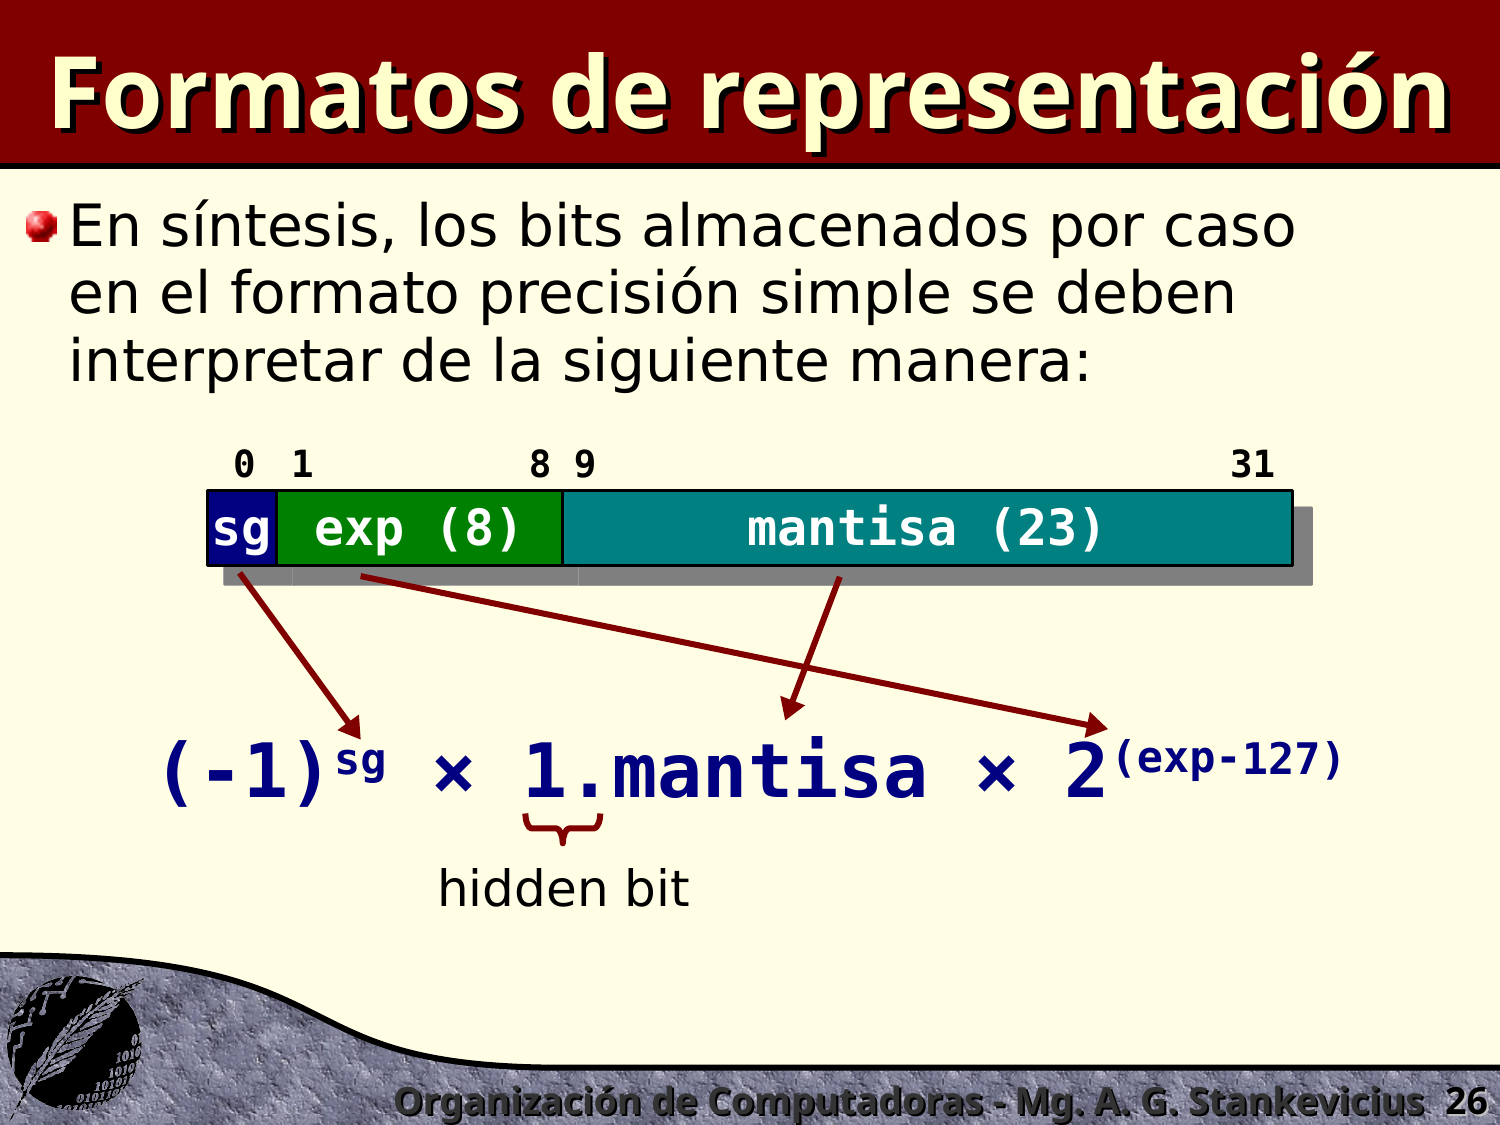

# Formatos de representación
En síntesis, los bits almacenados por caso
en el formato precisión simple se deben interpretar de la siguiente manera:
0 1 8 9 31
sg
exp (8)
mantisa (23)
(-1)sg × 1.mantisa × 2(exp-127)
hidden bit
26